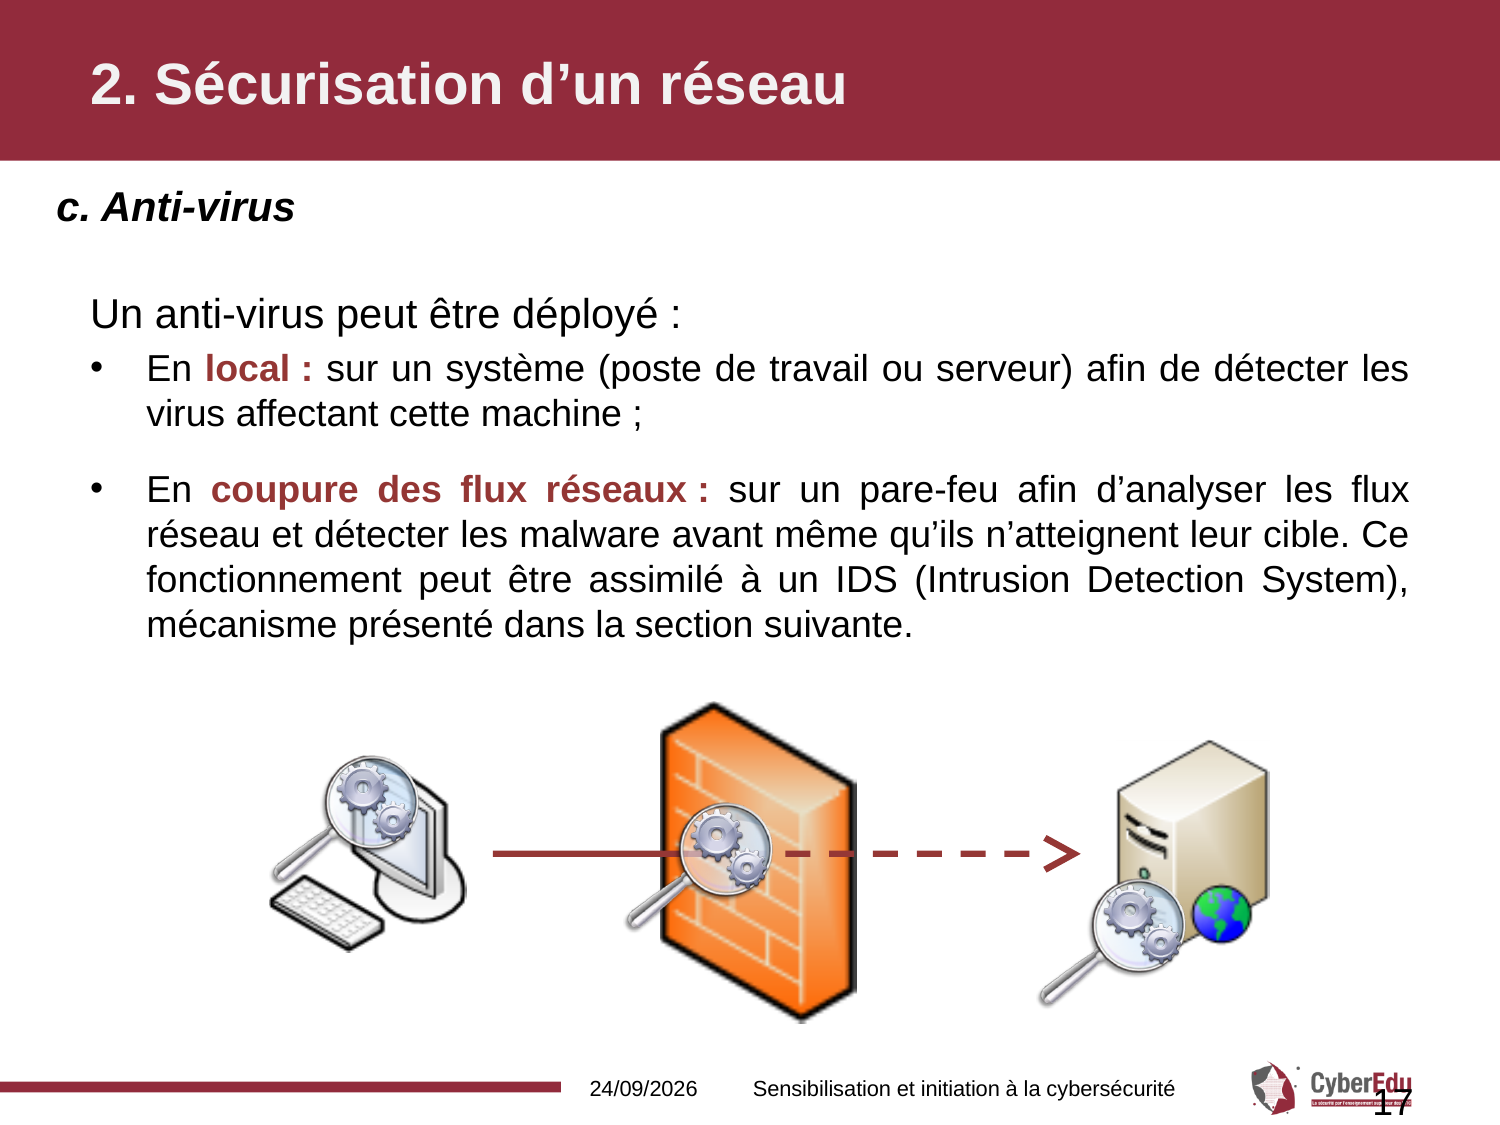

# 2. Sécurisation d’un réseau
c. Anti-virus
Un anti-virus peut être déployé :
En local : sur un système (poste de travail ou serveur) afin de détecter les virus affectant cette machine ;
En coupure des flux réseaux : sur un pare-feu afin d’analyser les flux réseau et détecter les malware avant même qu’ils n’atteignent leur cible. Ce fonctionnement peut être assimilé à un IDS (Intrusion Detection System), mécanisme présenté dans la section suivante.
Sensibilisation et initiation à la cybersécurité